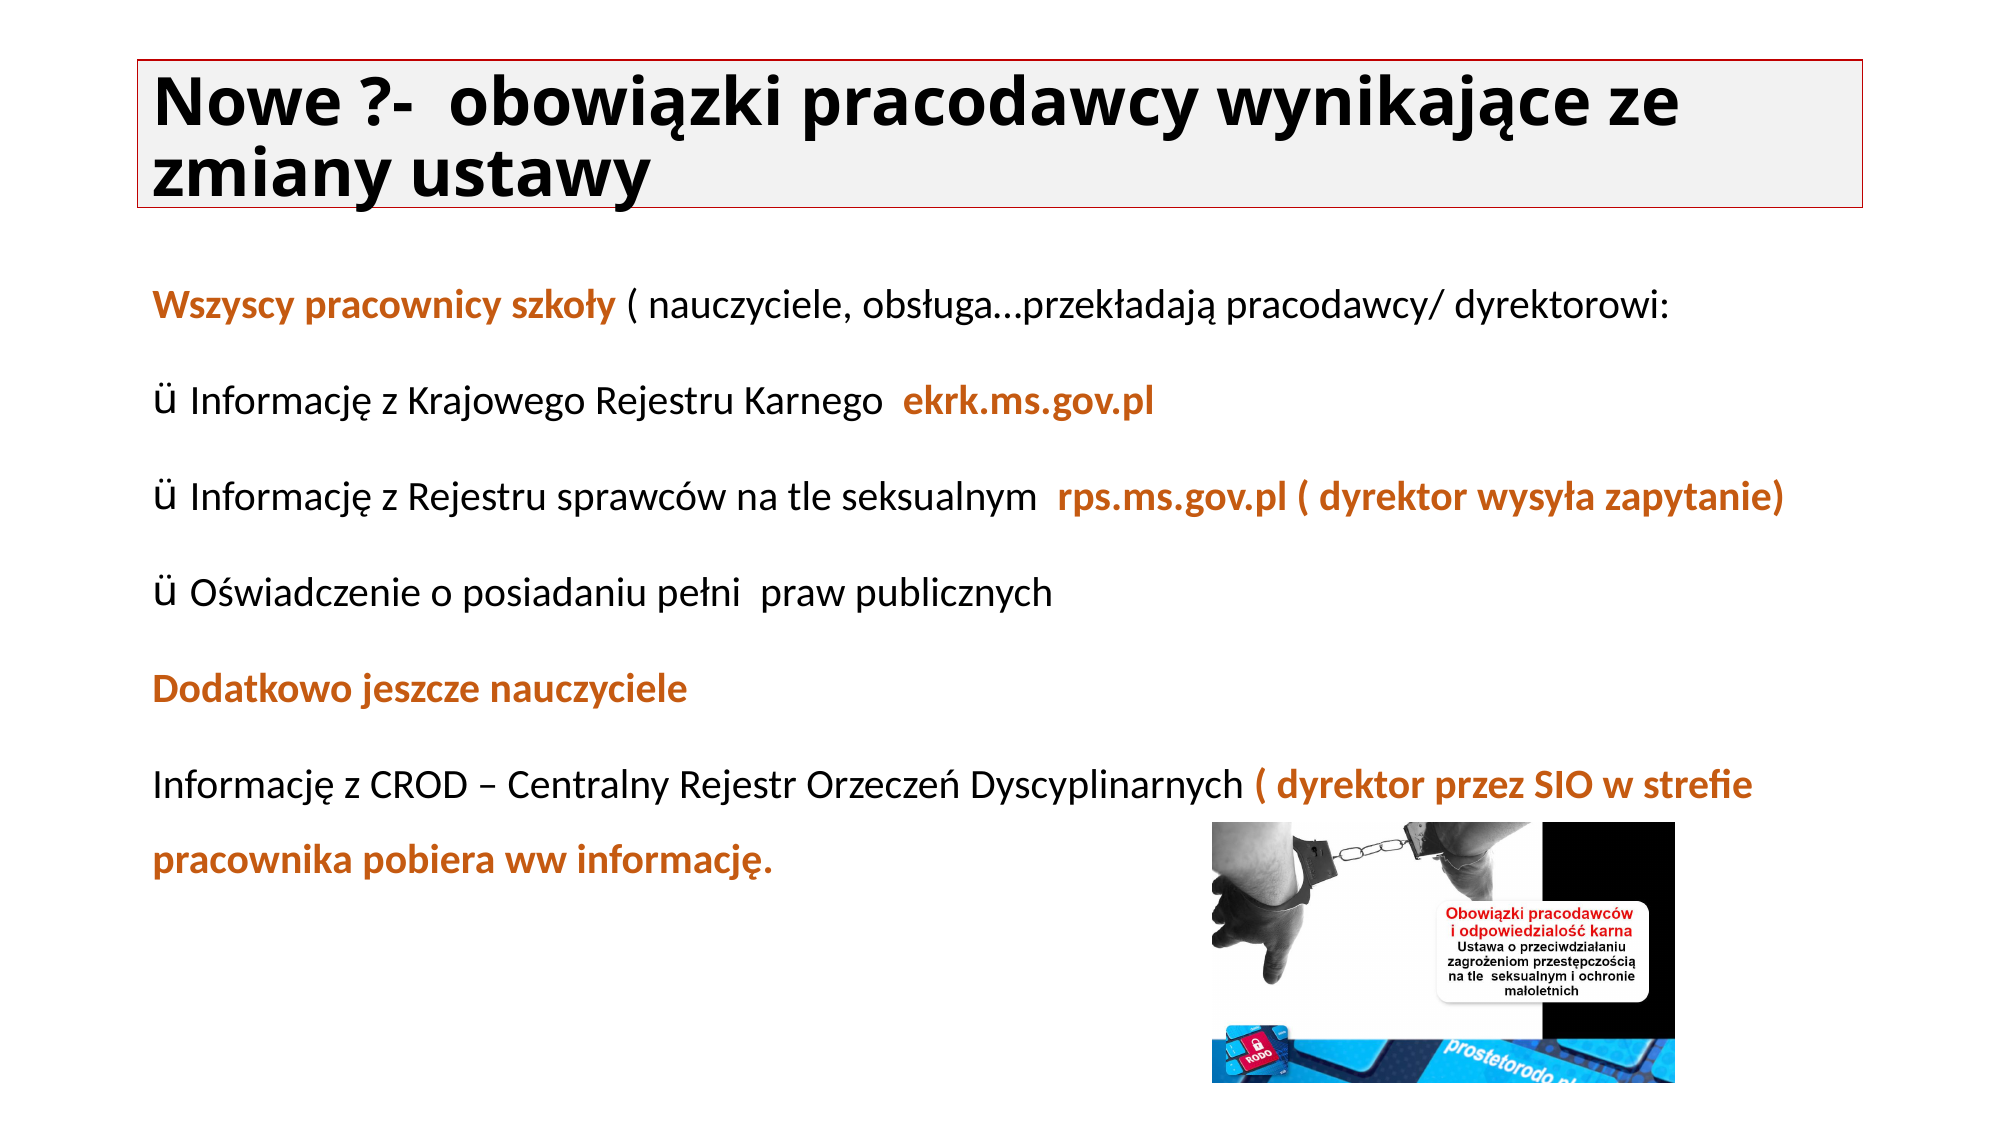

# Nowe ?- obowiązki pracodawcy wynikające ze zmiany ustawy
Wszyscy pracownicy szkoły ( nauczyciele, obsługa…przekładają pracodawcy/ dyrektorowi:
Informację z Krajowego Rejestru Karnego ekrk.ms.gov.pl
Informację z Rejestru sprawców na tle seksualnym rps.ms.gov.pl ( dyrektor wysyła zapytanie)
Oświadczenie o posiadaniu pełni praw publicznych
Dodatkowo jeszcze nauczyciele
Informację z CROD – Centralny Rejestr Orzeczeń Dyscyplinarnych ( dyrektor przez SIO w strefie pracownika pobiera ww informację.